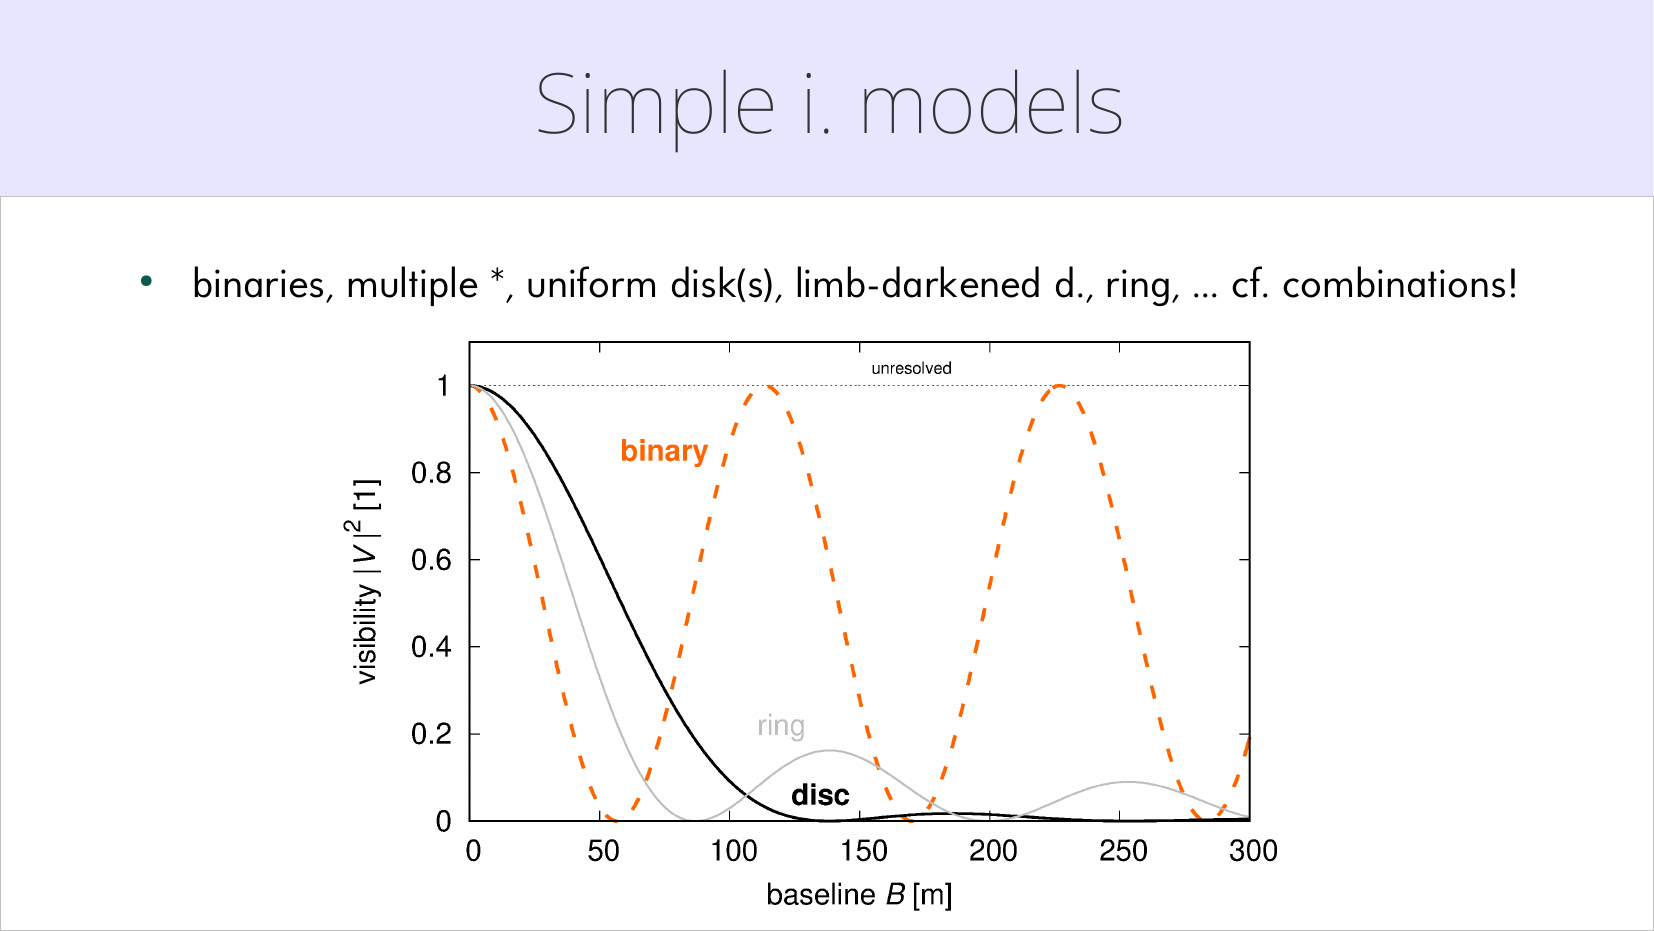

# Simple i. models
binaries, multiple *, uniform disk(s), limb-darkened d., ring, ... cf. combinations!